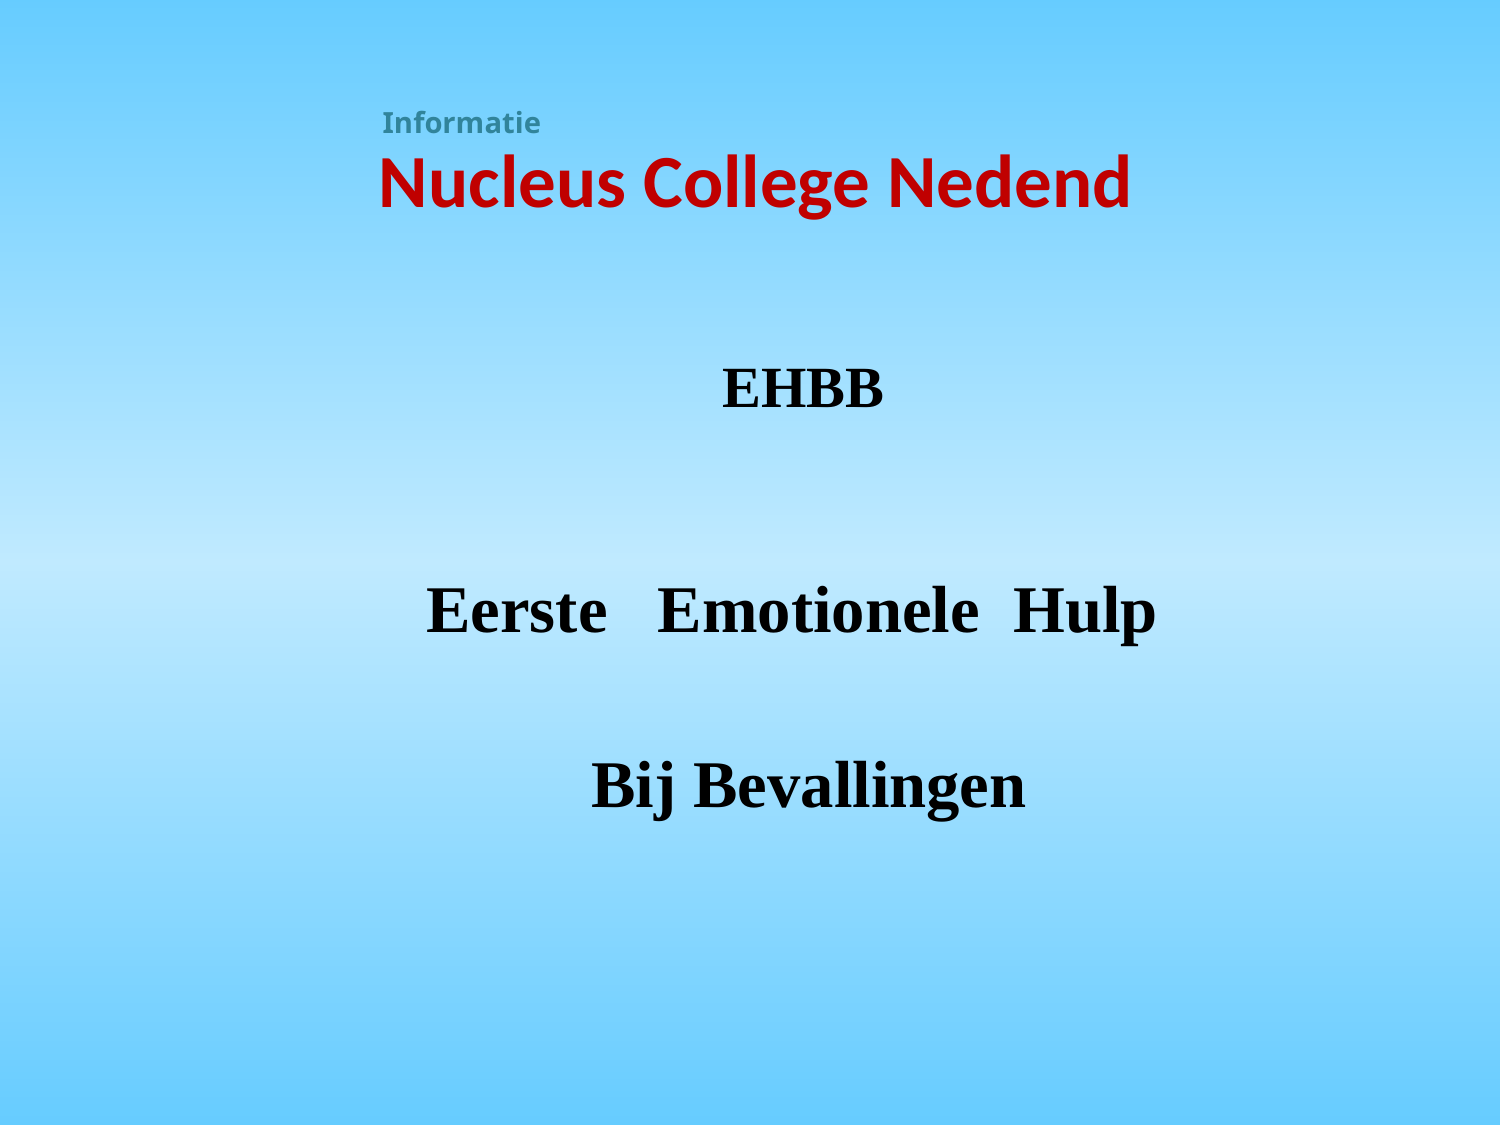

# Nucleus College Nedend
 Informatie
 EHBB
 Eerste Emotionele Hulp
 Bij Bevallingen